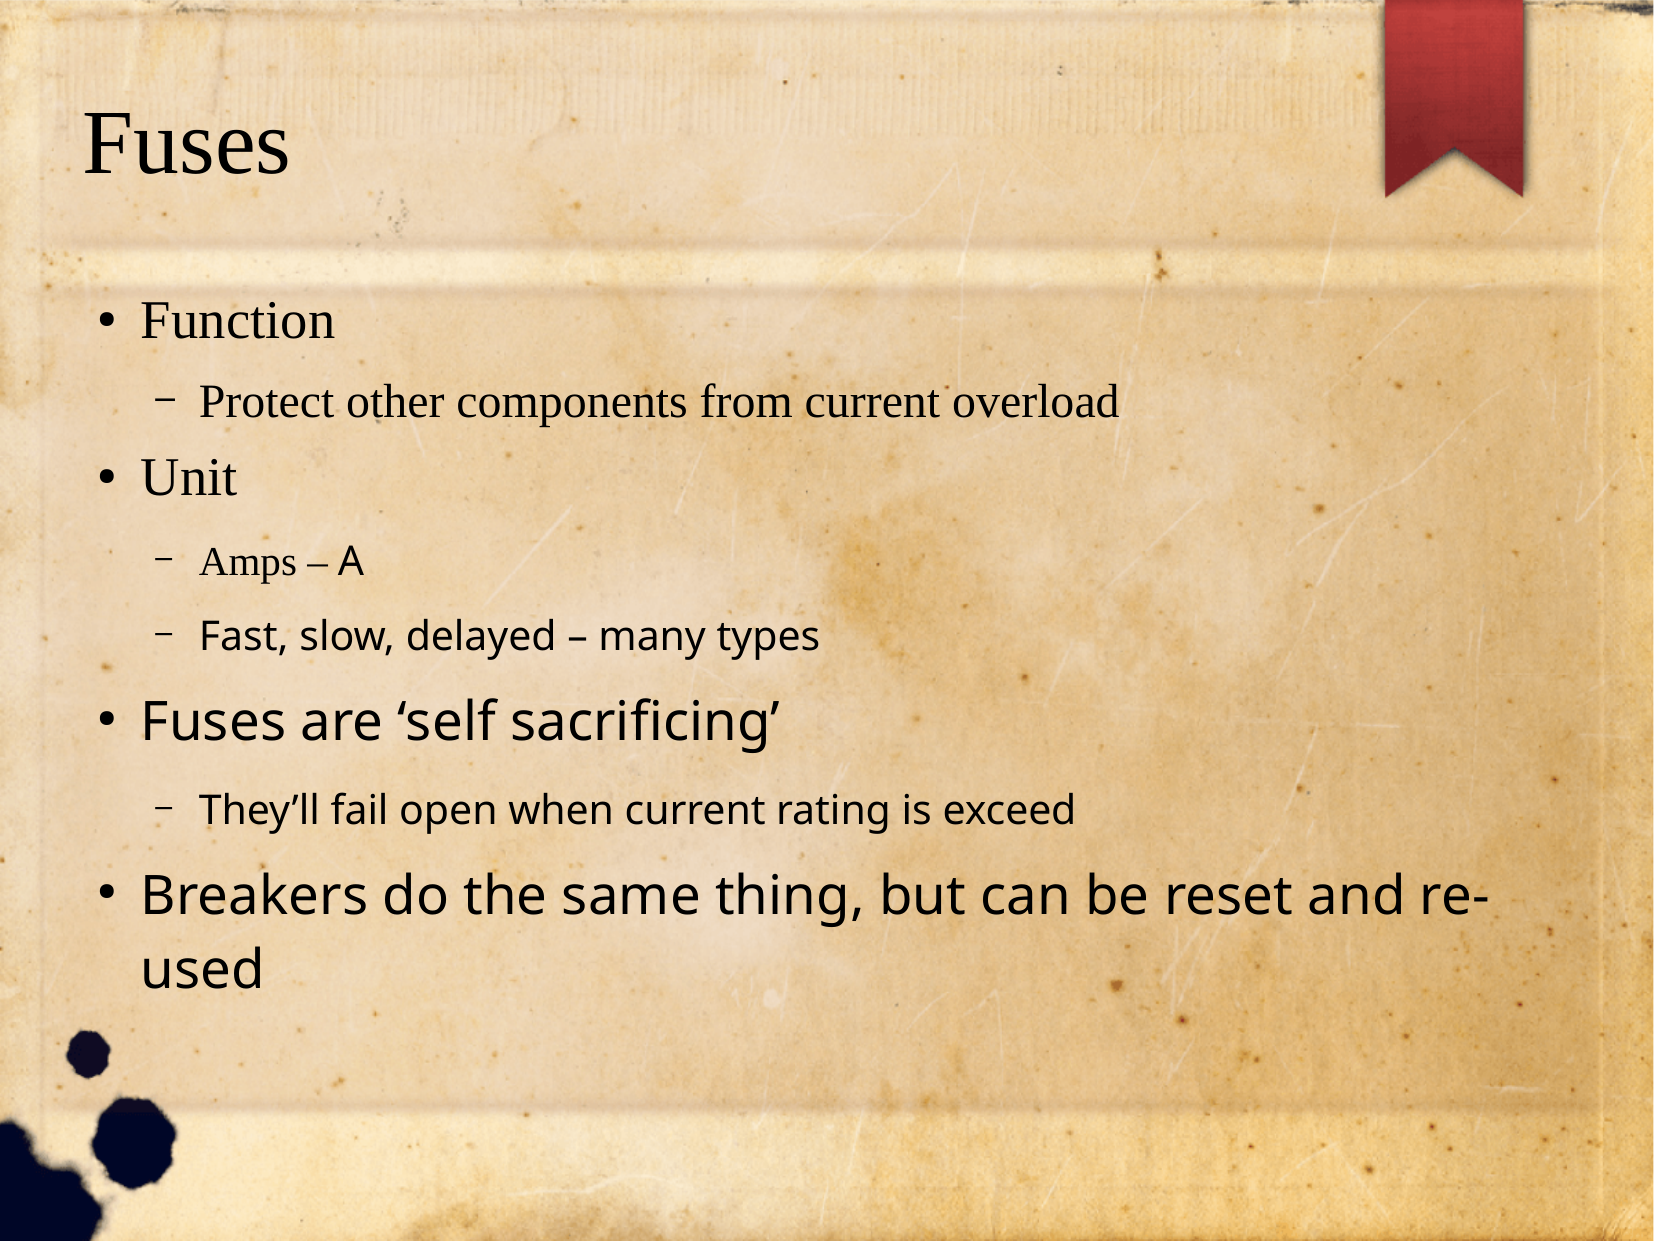

# Fuses
Function
Protect other components from current overload
Unit
Amps – A
Fast, slow, delayed – many types
Fuses are ‘self sacrificing’
They’ll fail open when current rating is exceed
Breakers do the same thing, but can be reset and re-used